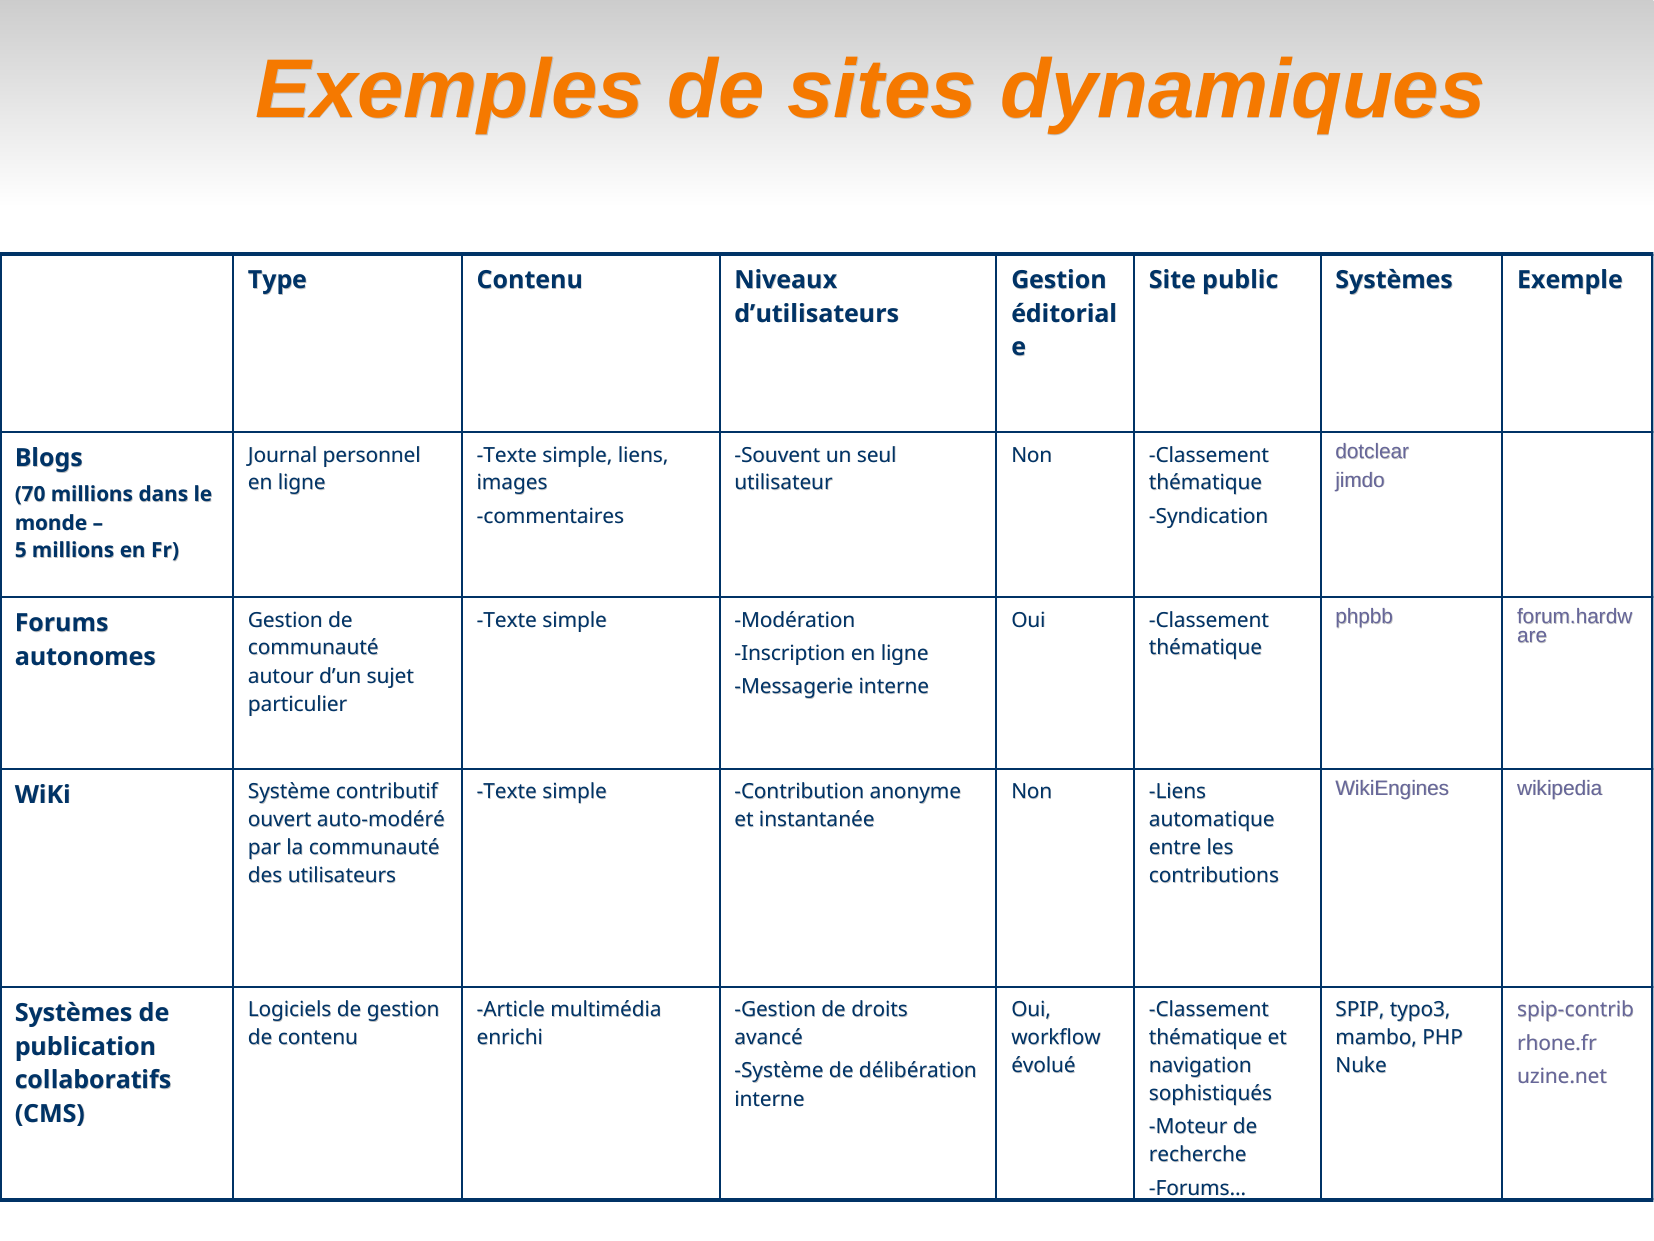

# Exemples de sites dynamiques
Type
Contenu
Niveaux d’utilisateurs
Gestion éditoriale
Site public
Systèmes
Exemple
Blogs
(70 millions dans le monde –
5 millions en Fr)
Journal personnel en ligne
-Texte simple, liens, images
-commentaires
-Souvent un seul utilisateur
Non
-Classement thématique
-Syndication
dotclear
jimdo
Forums autonomes
Gestion de communauté autour d’un sujet particulier
-Texte simple
-Modération
-Inscription en ligne
-Messagerie interne
Oui
-Classement thématique
phpbb
forum.hardware
WiKi
Système contributif ouvert auto-modéré par la communauté des utilisateurs
-Texte simple
-Contribution anonyme et instantanée
Non
-Liens automatique entre les contributions
WikiEngines
wikipedia
Systèmes de publication collaboratifs (CMS)
Logiciels de gestion de contenu
-Article multimédia enrichi
-Gestion de droits avancé
-Système de délibération interne
Oui, workflow évolué
-Classement thématique et navigation sophistiqués
-Moteur de recherche
-Forums…
SPIP, typo3, mambo, PHP Nuke
spip-contrib
rhone.fr
uzine.net